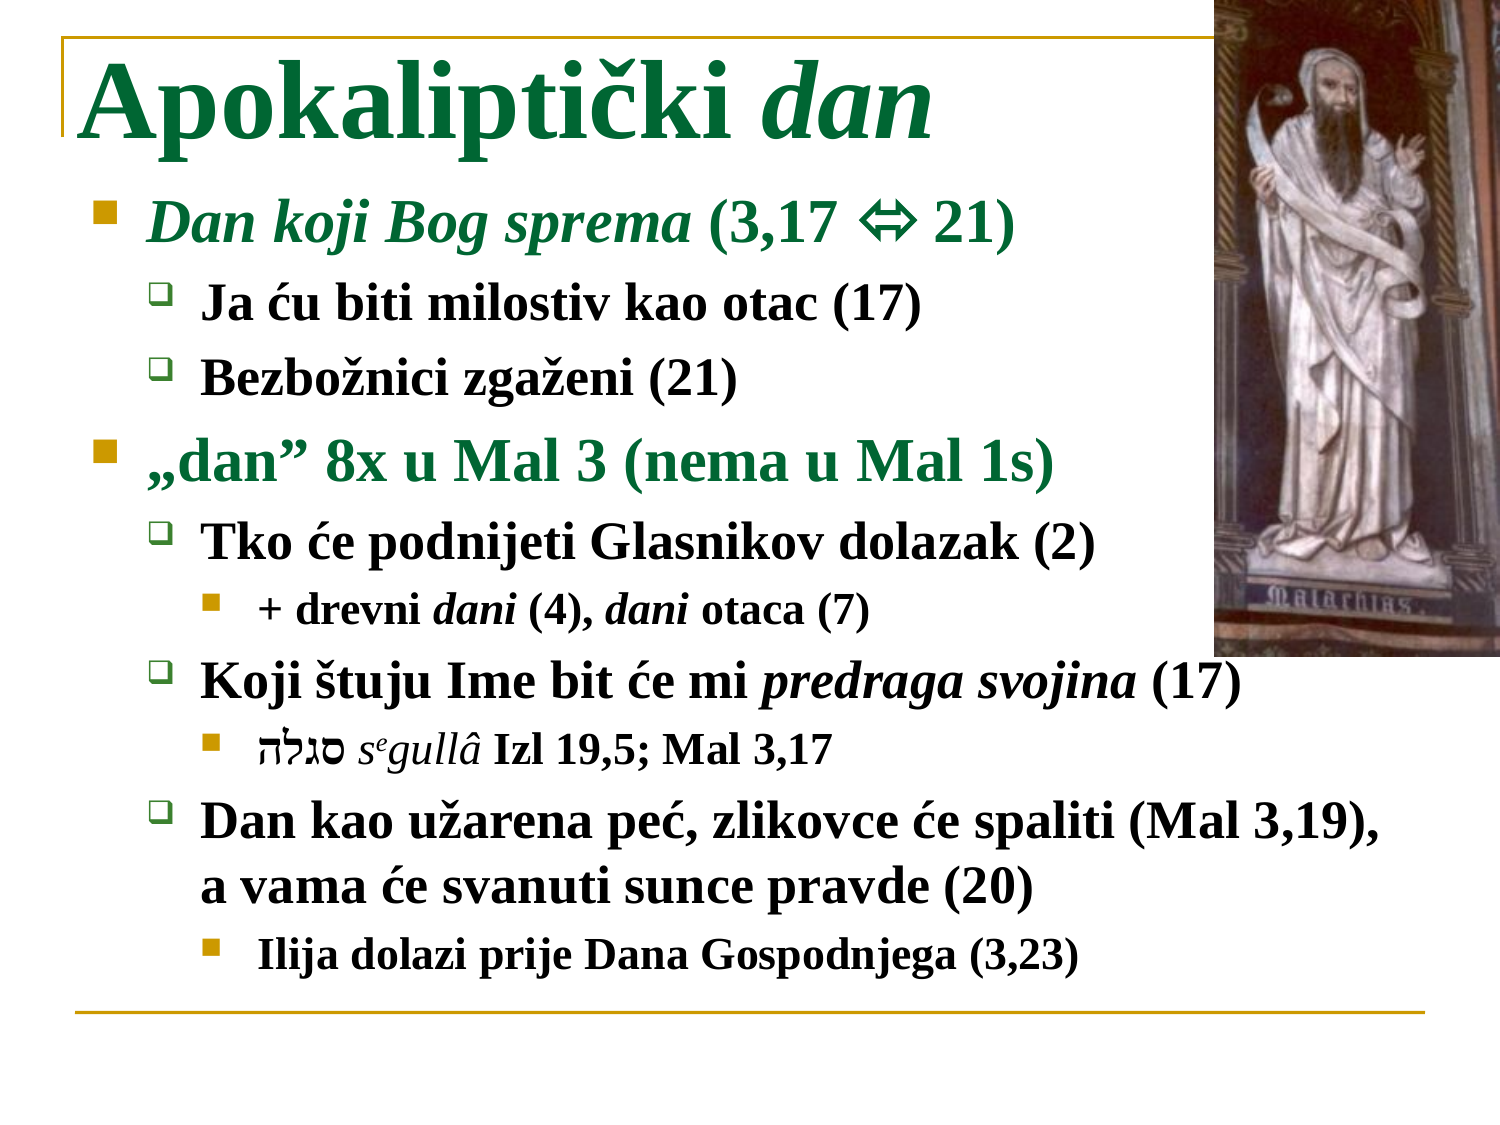

# Apokaliptički dan
Dan koji Bog sprema (3,17  21)
Ja ću biti milostiv kao otac (17)
Bezbožnici zgaženi (21)
„dan” 8x u Mal 3 (nema u Mal 1s)
Tko će podnijeti Glasnikov dolazak (2)
+ drevni dani (4), dani otaca (7)
Koji štuju Ime bit će mi predraga svojina (17)
סגלה segullâ Izl 19,5; Mal 3,17
Dan kao užarena peć, zlikovce će spaliti (Mal 3,19), a vama će svanuti sunce pravde (20)
Ilija dolazi prije Dana Gospodnjega (3,23)